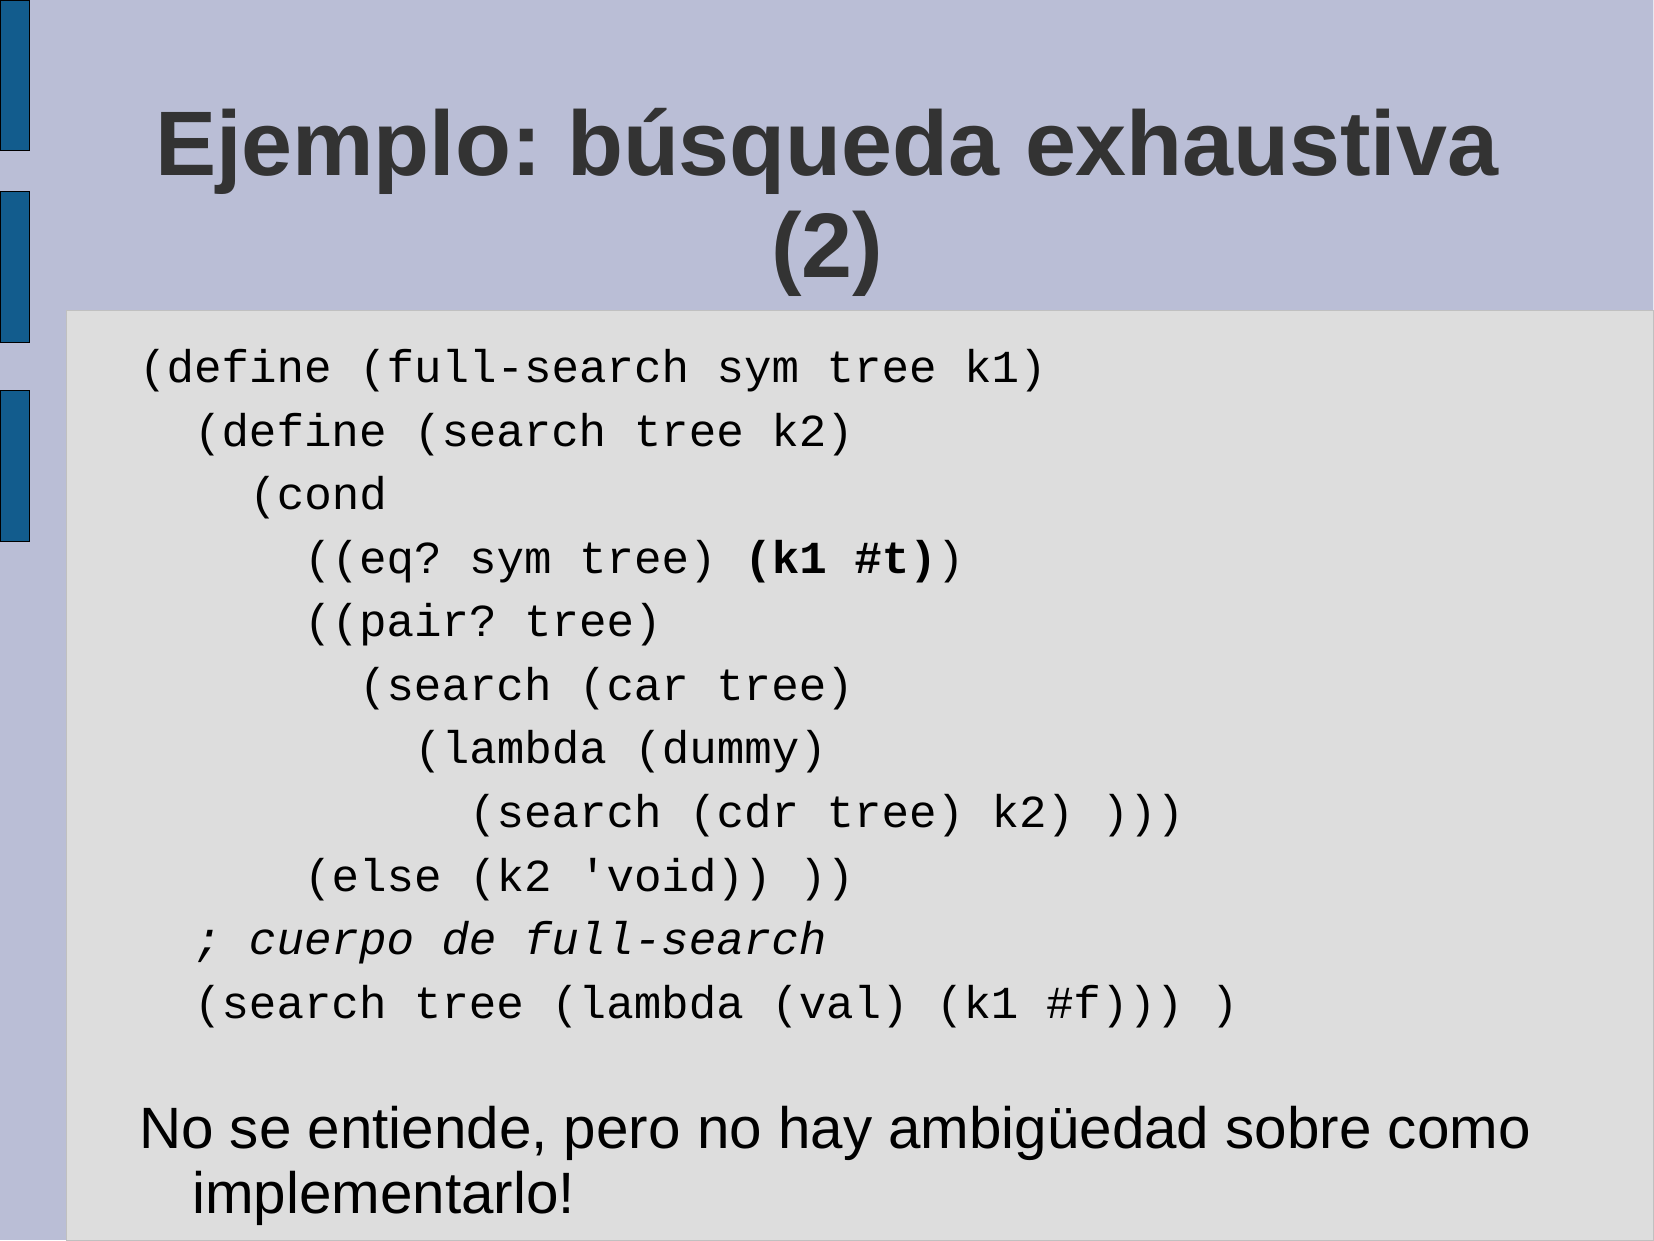

# Ejemplo: búsqueda exhaustiva (2)
(define (full-search sym tree k1)
 (define (search tree k2)
 (cond
 ((eq? sym tree) (k1 #t))
 ((pair? tree)
 (search (car tree)
 (lambda (dummy)
 (search (cdr tree) k2) )))
 (else (k2 'void)) ))
 ; cuerpo de full-search
 (search tree (lambda (val) (k1 #f))) )
No se entiende, pero no hay ambigüedad sobre como implementarlo!